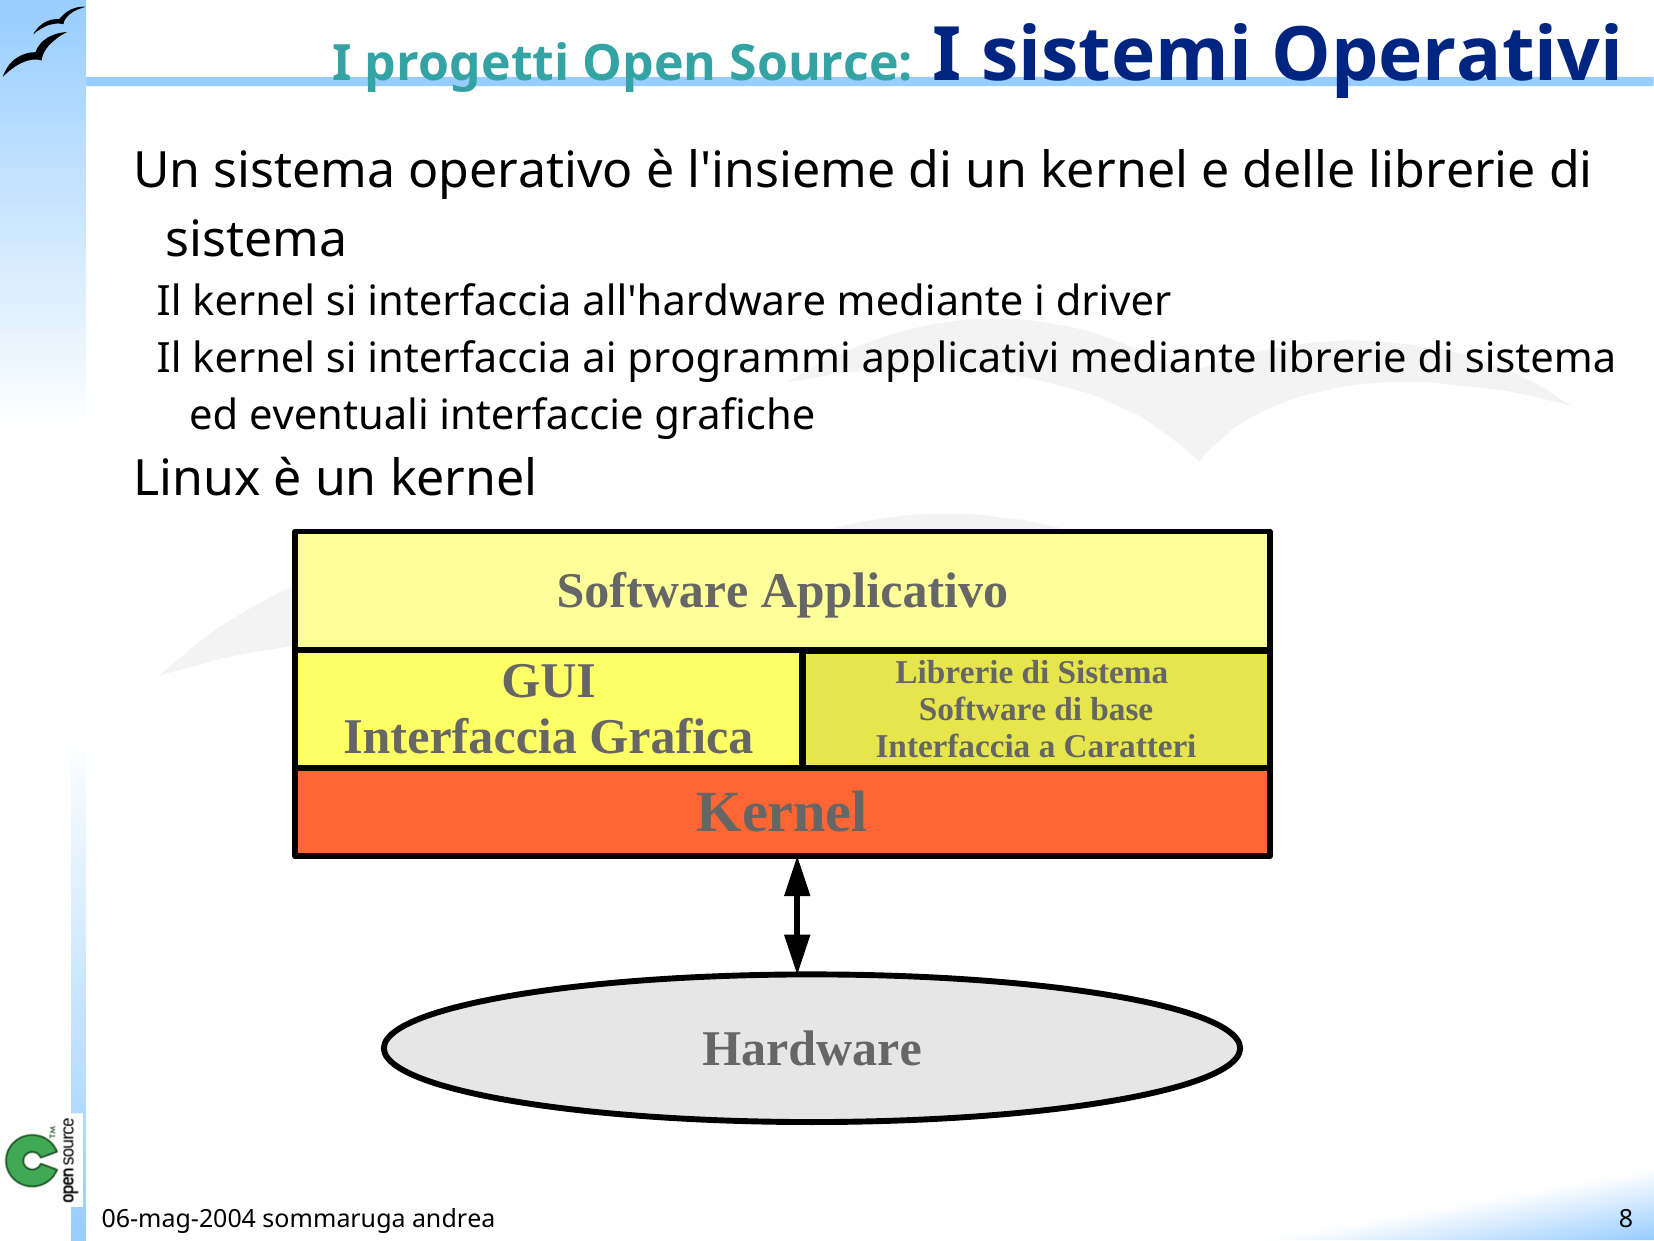

# I progetti Open Source: I sistemi Operativi
Un sistema operativo è l'insieme di un kernel e delle librerie di sistema
Il kernel si interfaccia all'hardware mediante i driver
Il kernel si interfaccia ai programmi applicativi mediante librerie di sistema ed eventuali interfaccie grafiche
Linux è un kernel
Software Applicativo
GUI
Interfaccia Grafica
Librerie di Sistema
Software di base
Interfaccia a Caratteri
Kernel
Hardware